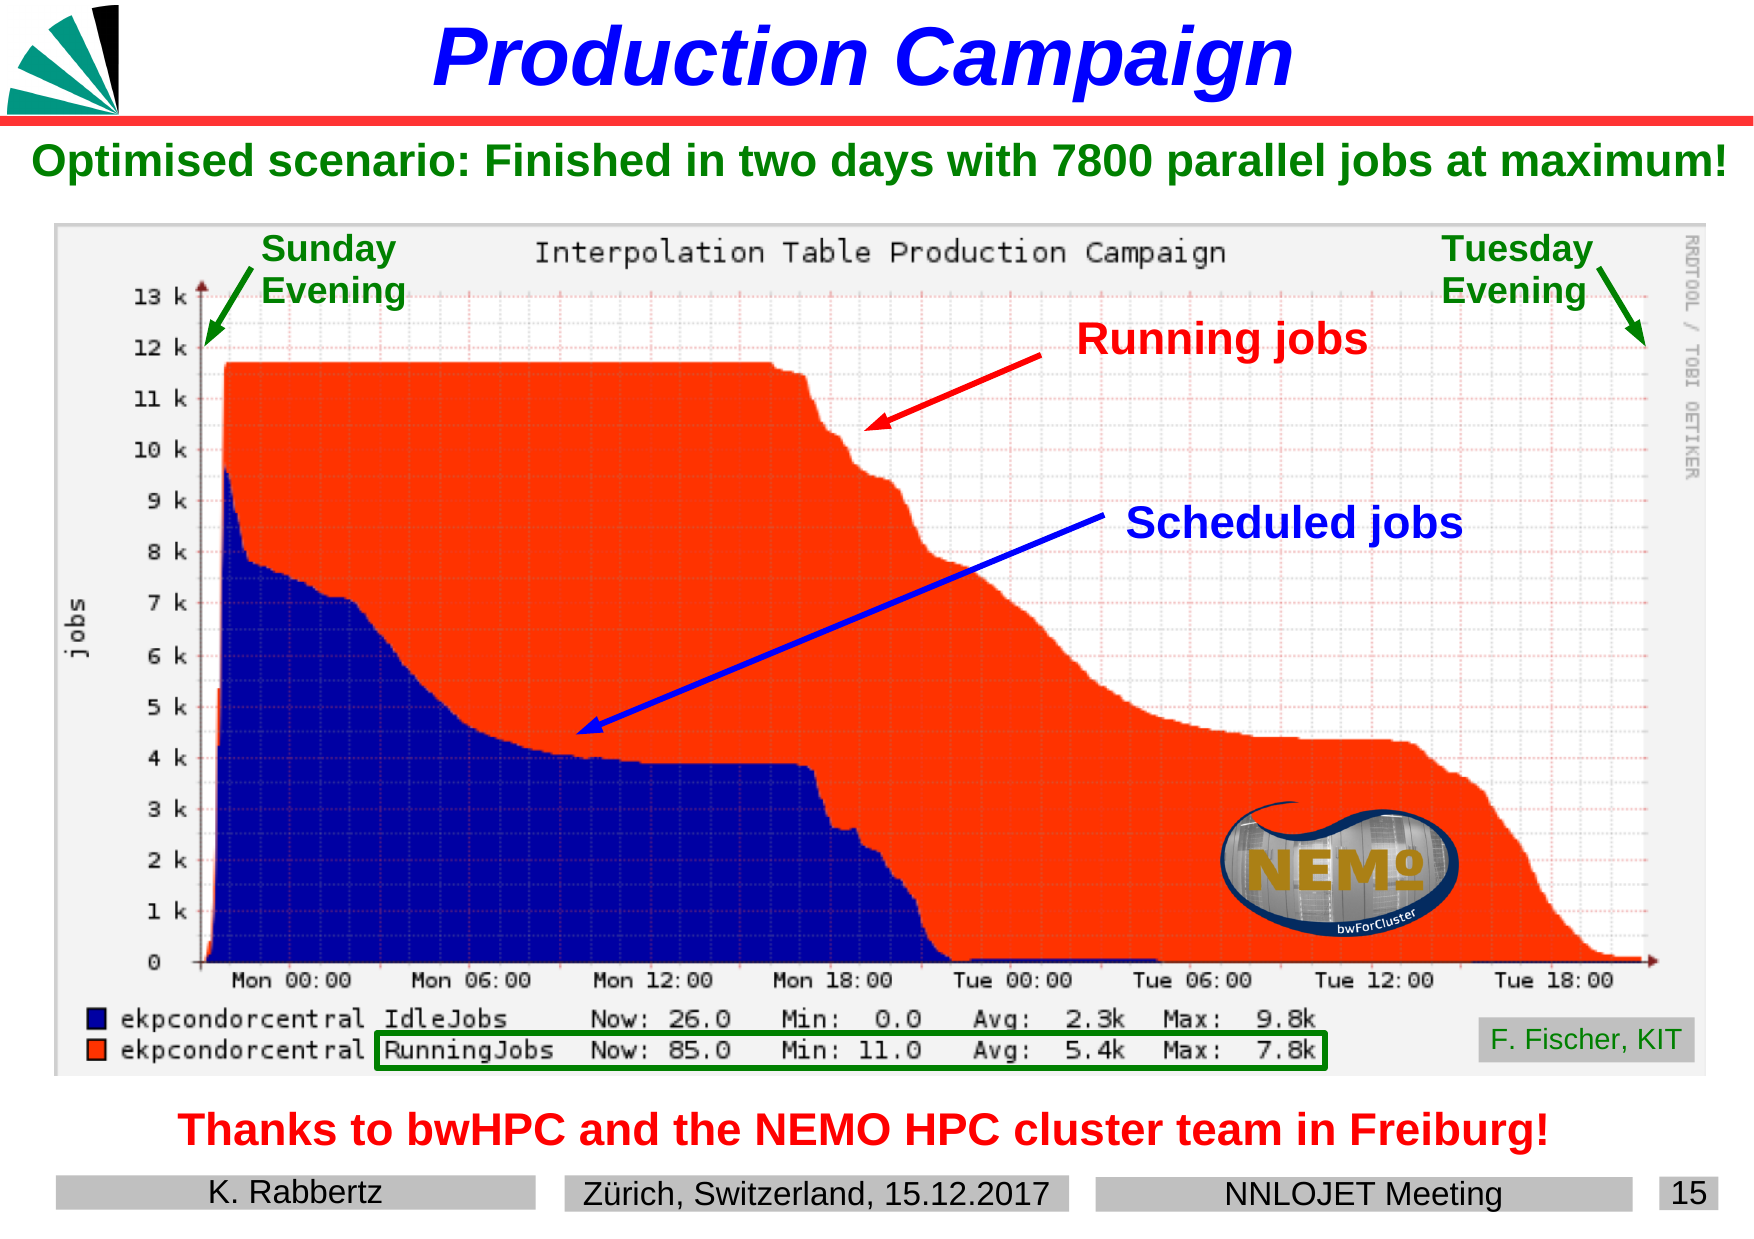

# Production Campaign
Optimised scenario: Finished in two days with 7800 parallel jobs at maximum!
Sunday
Evening
Tuesday
Evening
Running jobs
Scheduled jobs
F. Fischer, KIT
Thanks to bwHPC and the NEMO HPC cluster team in Freiburg!